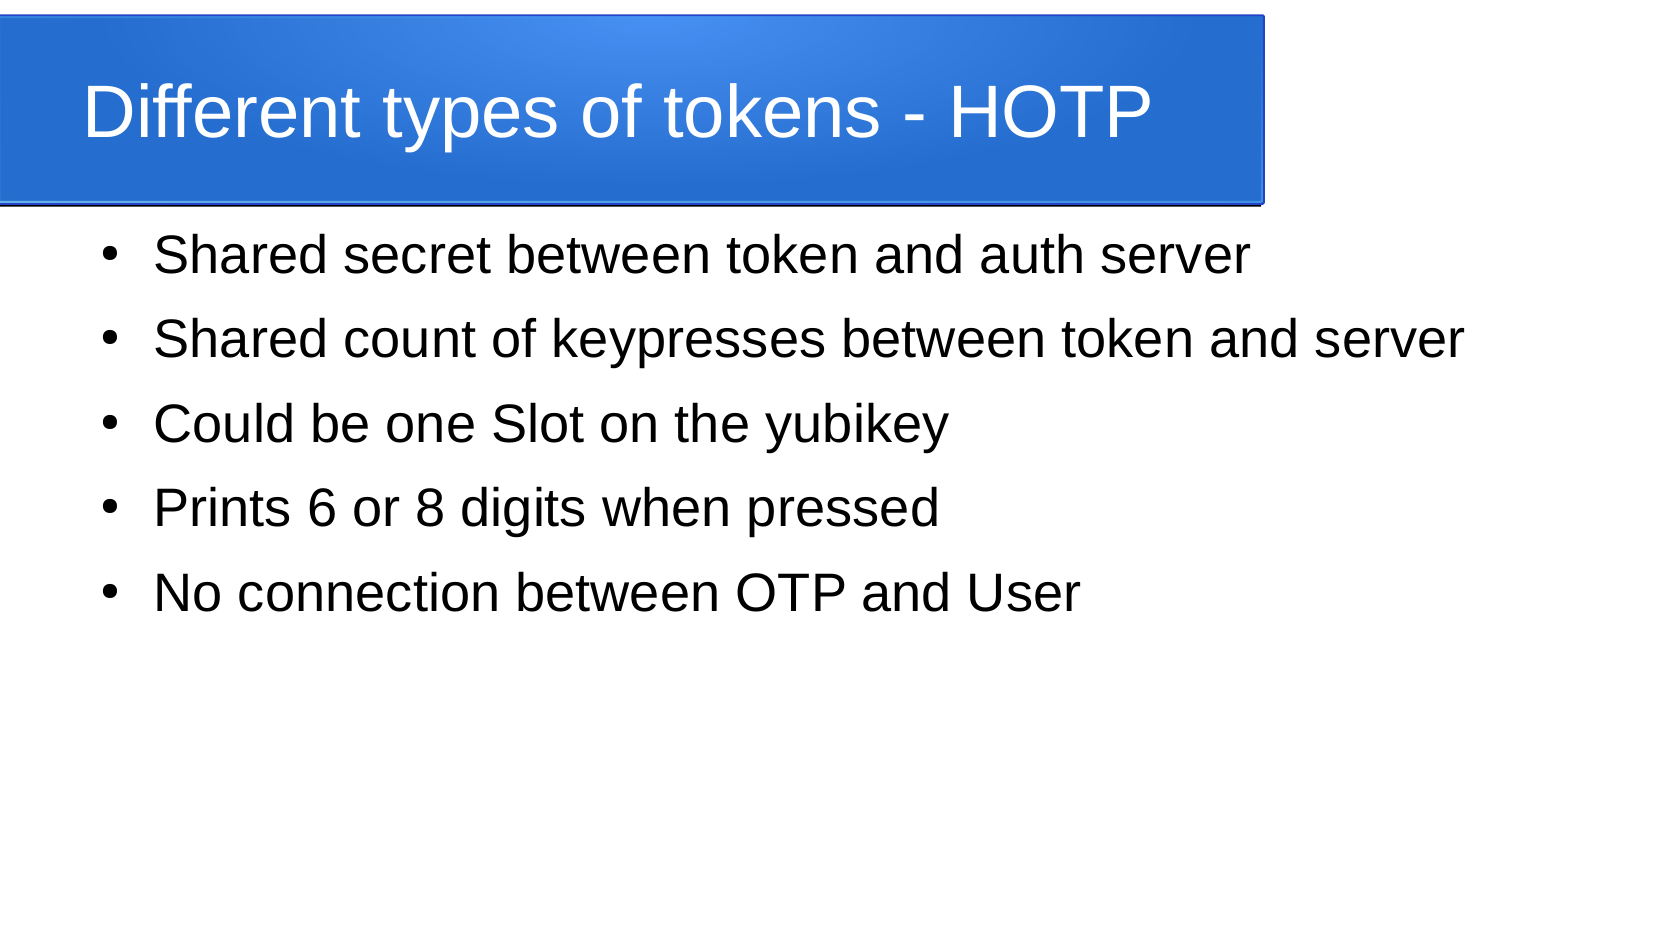

# Different types of tokens - HOTP
Shared secret between token and auth server
Shared count of keypresses between token and server
Could be one Slot on the yubikey
Prints 6 or 8 digits when pressed
No connection between OTP and User